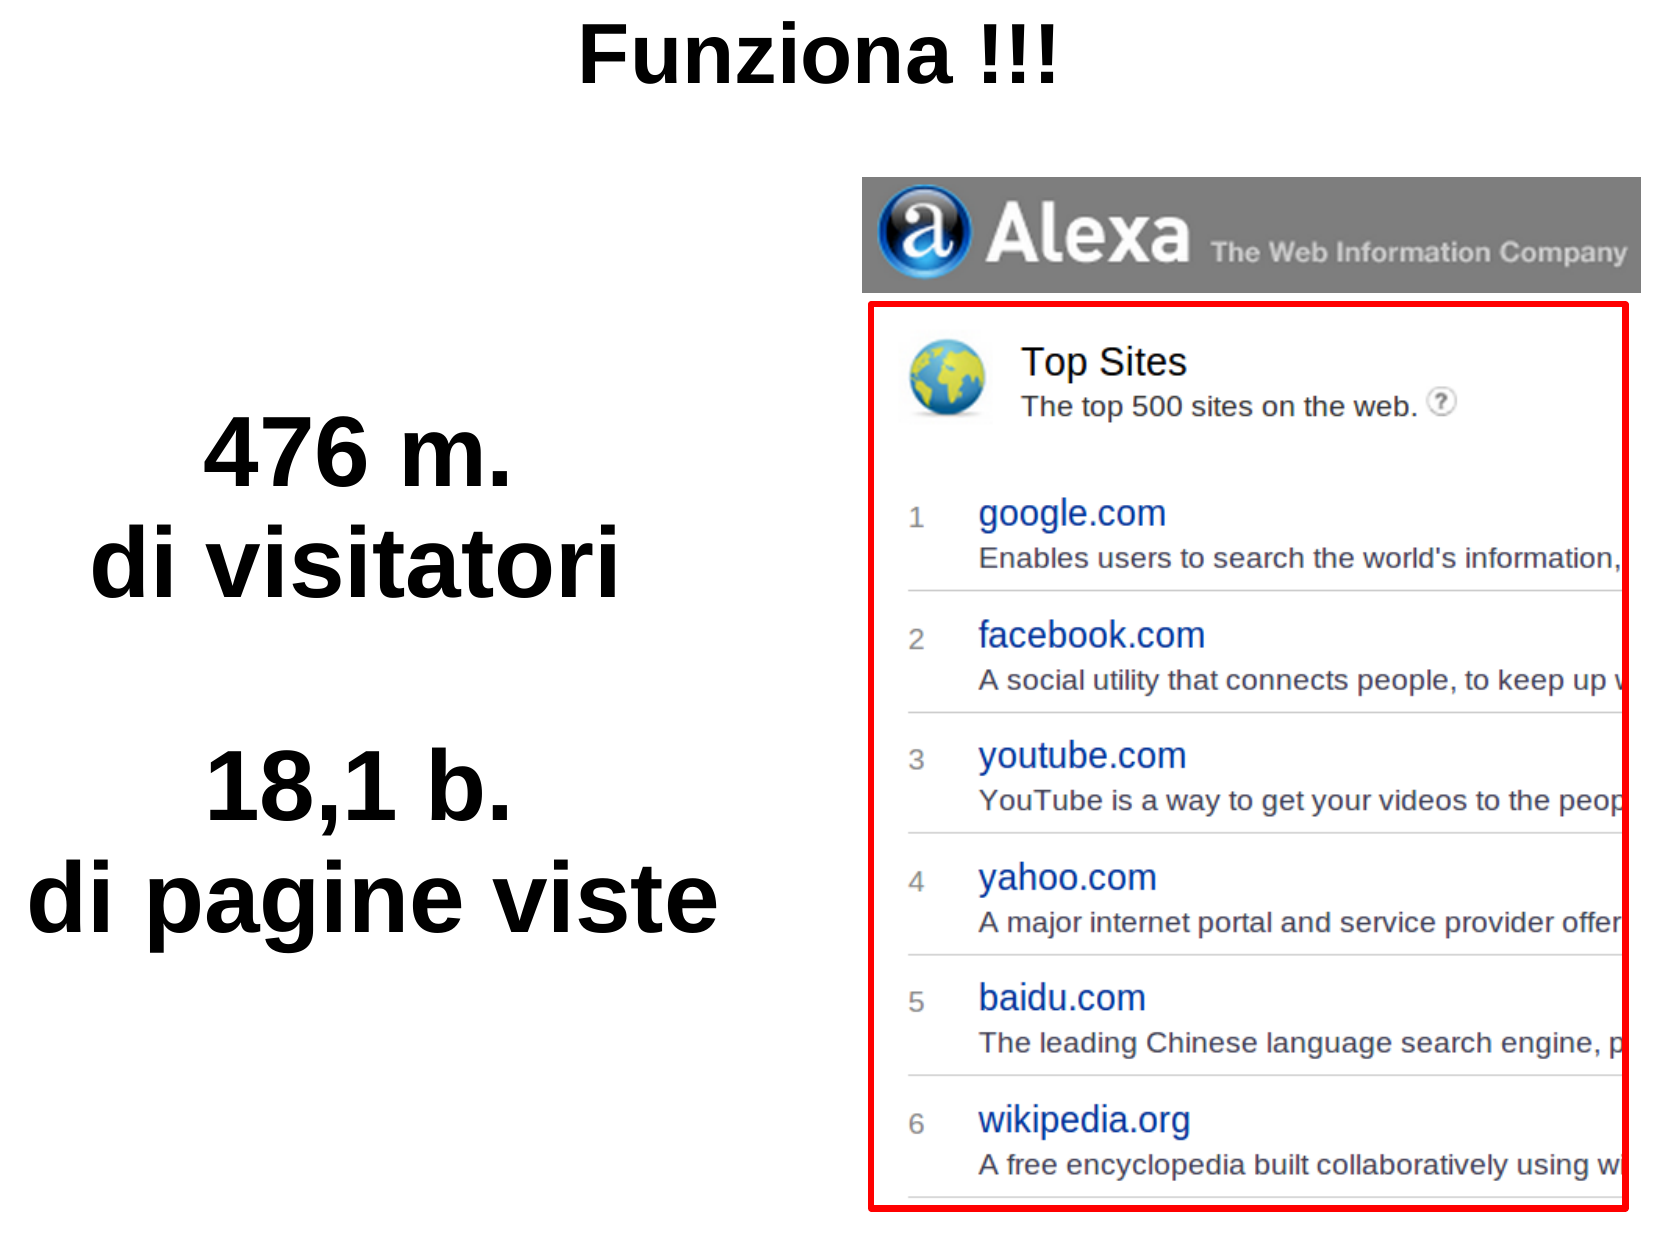

# Funziona !!!
476 m.
di visitatori
18,1 b.
di pagine viste
3